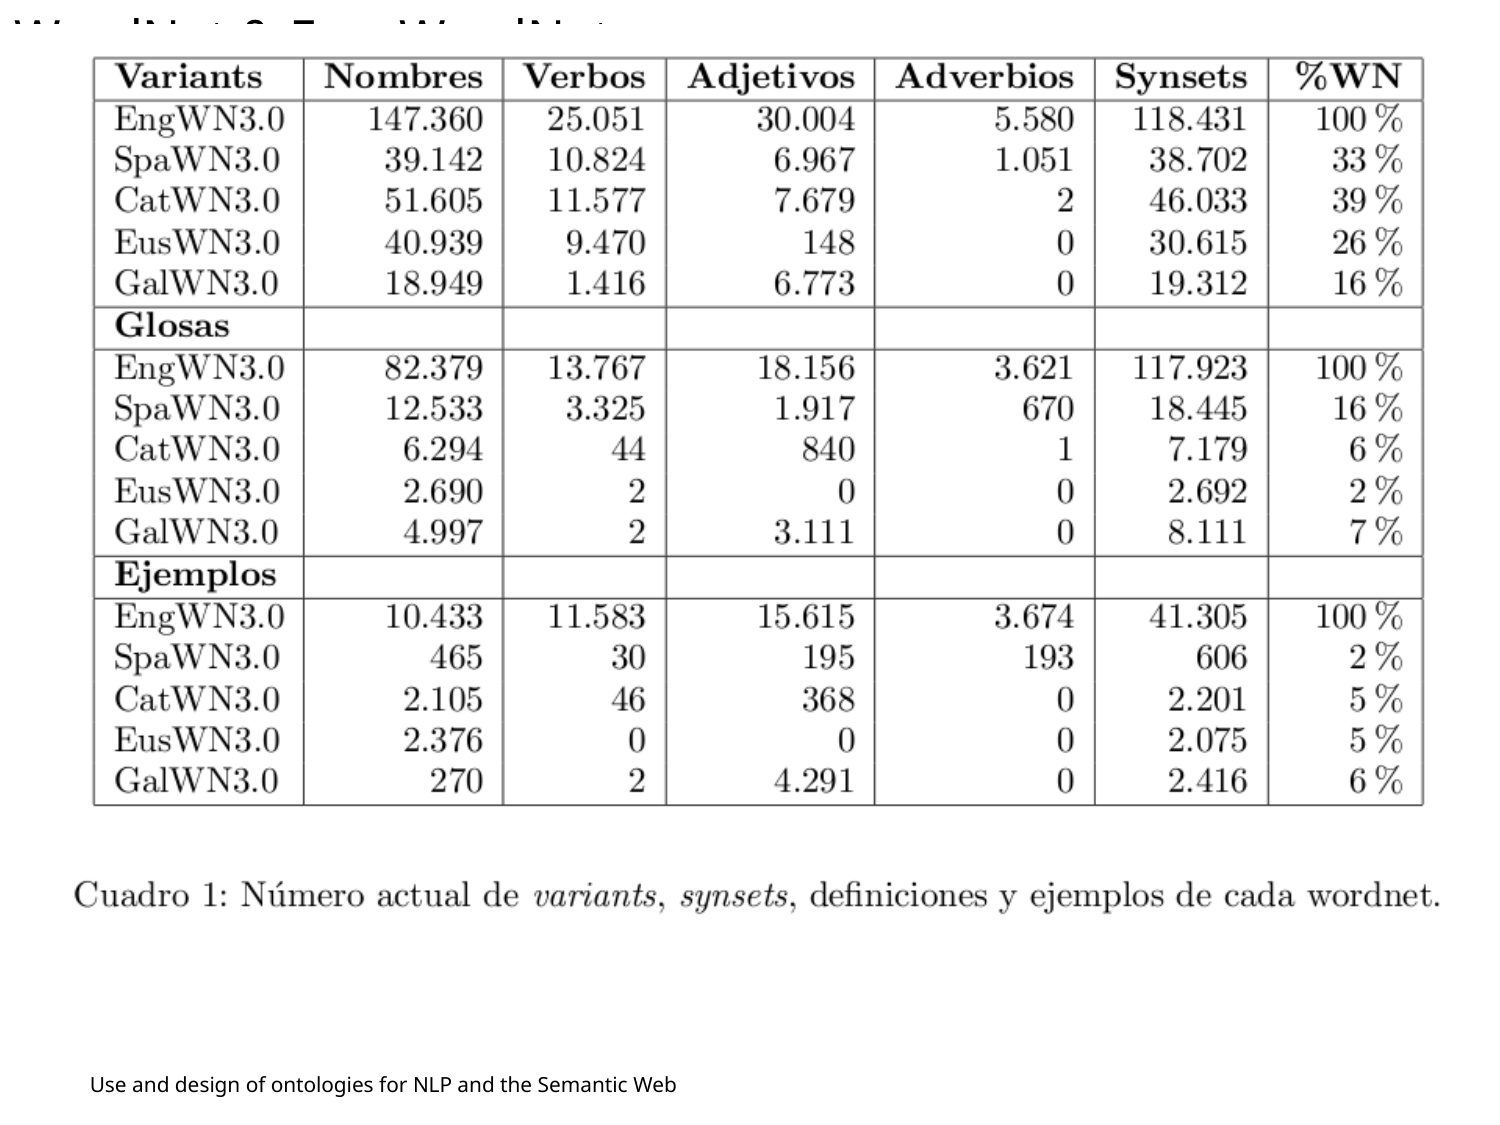

# WordNet & EuroWordNet Multilingual Central Repository